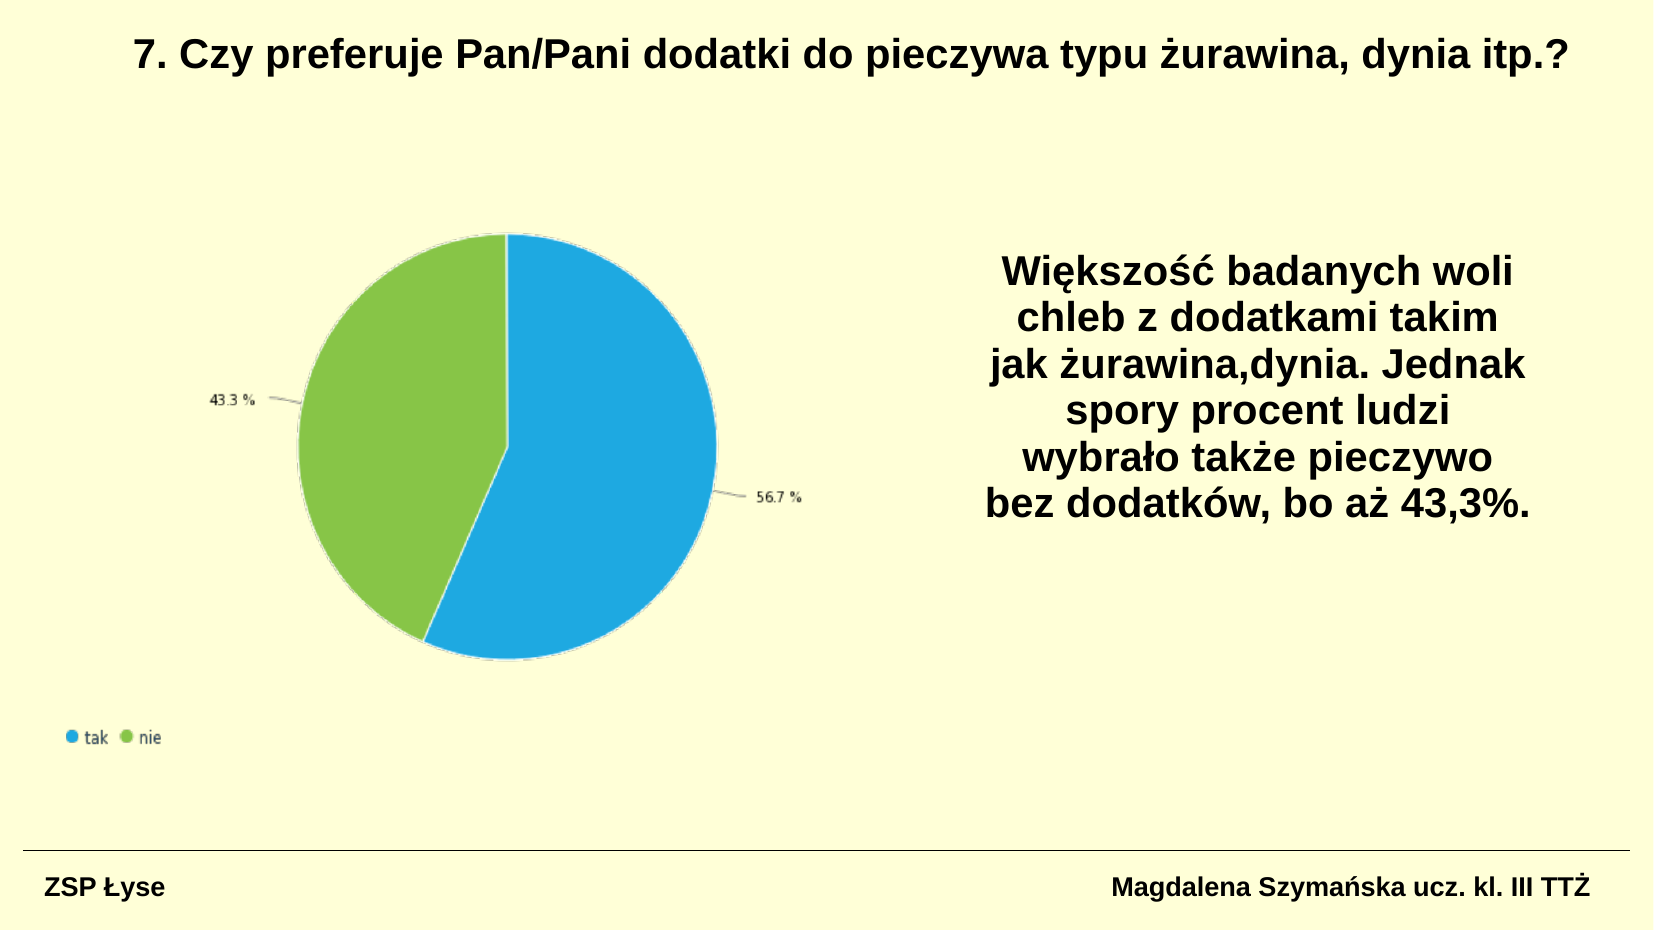

7. Czy preferuje Pan/Pani dodatki do pieczywa typu żurawina, dynia itp.?
Większość badanych woli chleb z dodatkami takim jak żurawina,dynia. Jednak spory procent ludzi wybrało także pieczywo bez dodatków, bo aż 43,3%.
ZSP Łyse Magdalena Szymańska ucz. kl. III TTŻ